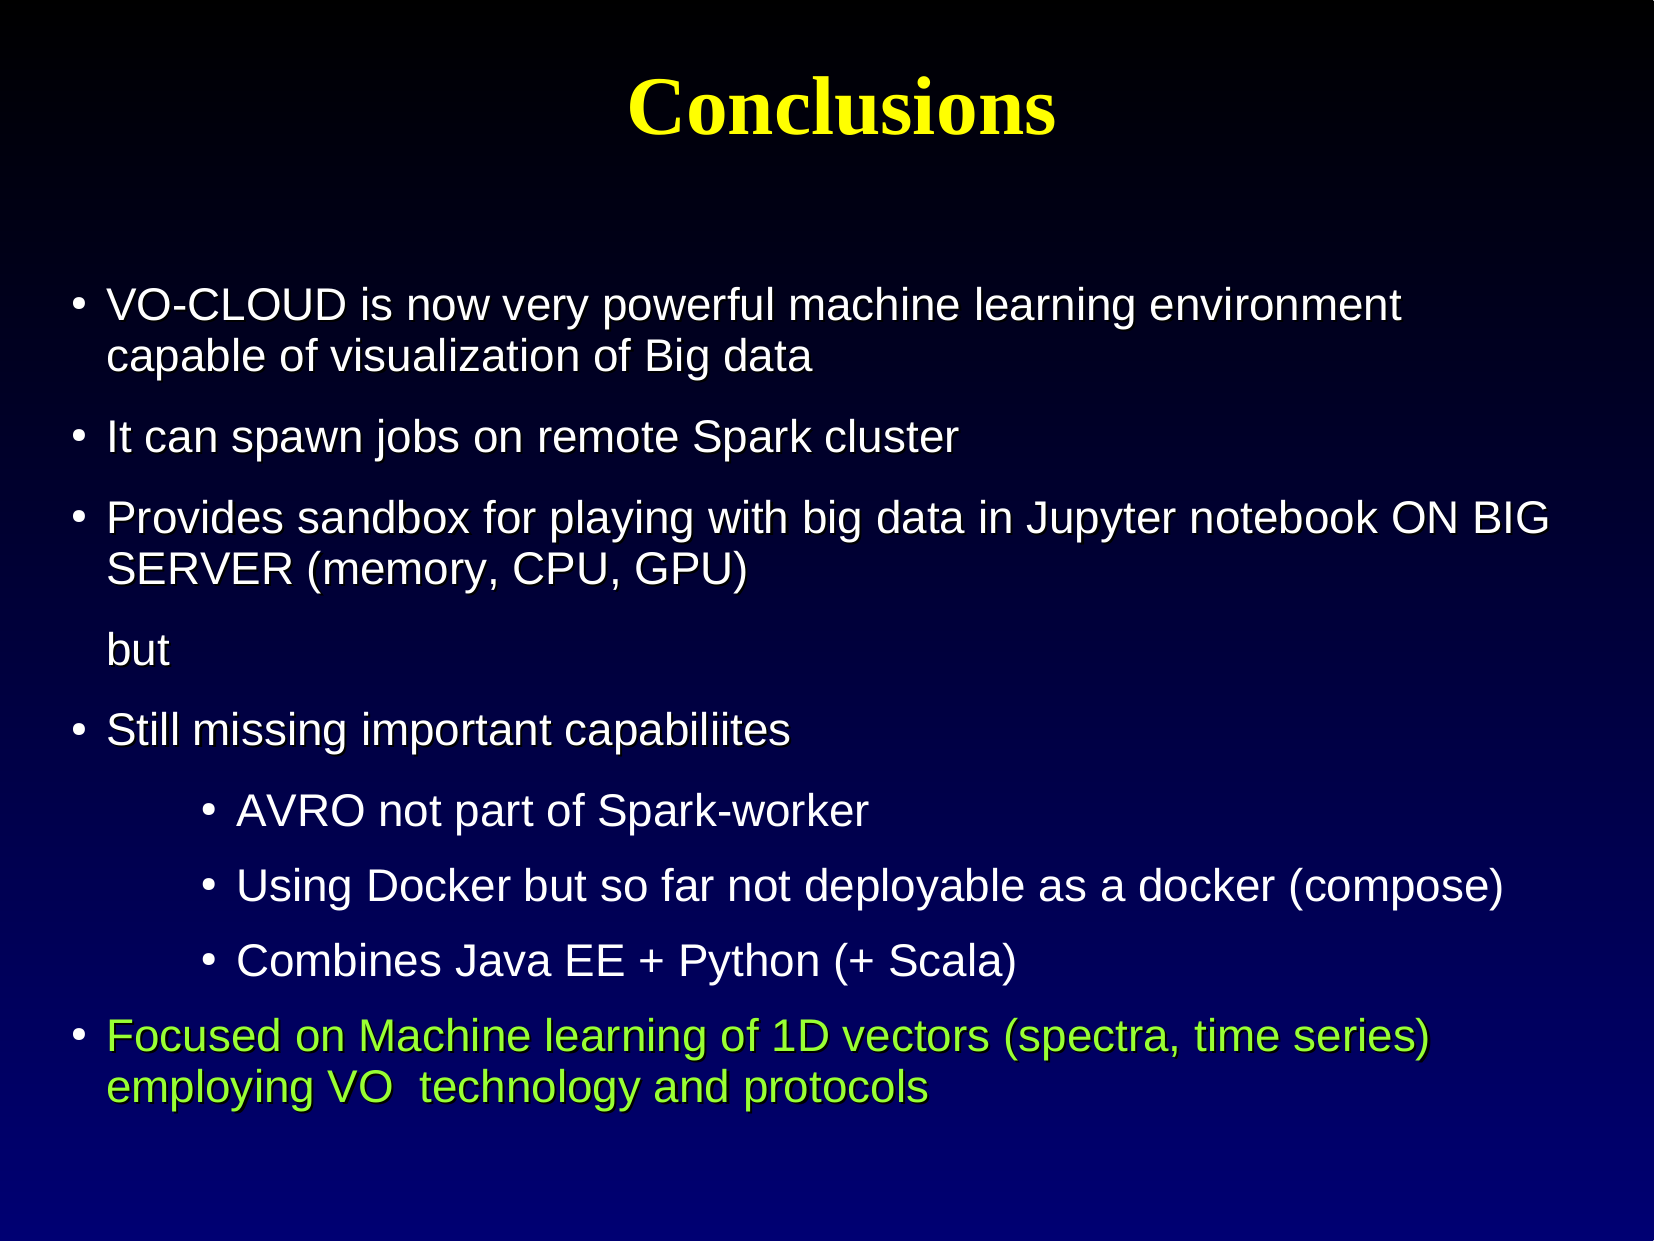

# Conclusions
VO-CLOUD is now very powerful machine learning environment capable of visualization of Big data
It can spawn jobs on remote Spark cluster
Provides sandbox for playing with big data in Jupyter notebook ON BIG SERVER (memory, CPU, GPU)
but
Still missing important capabiliites
AVRO not part of Spark-worker
Using Docker but so far not deployable as a docker (compose)
Combines Java EE + Python (+ Scala)
Focused on Machine learning of 1D vectors (spectra, time series) employing VO technology and protocols